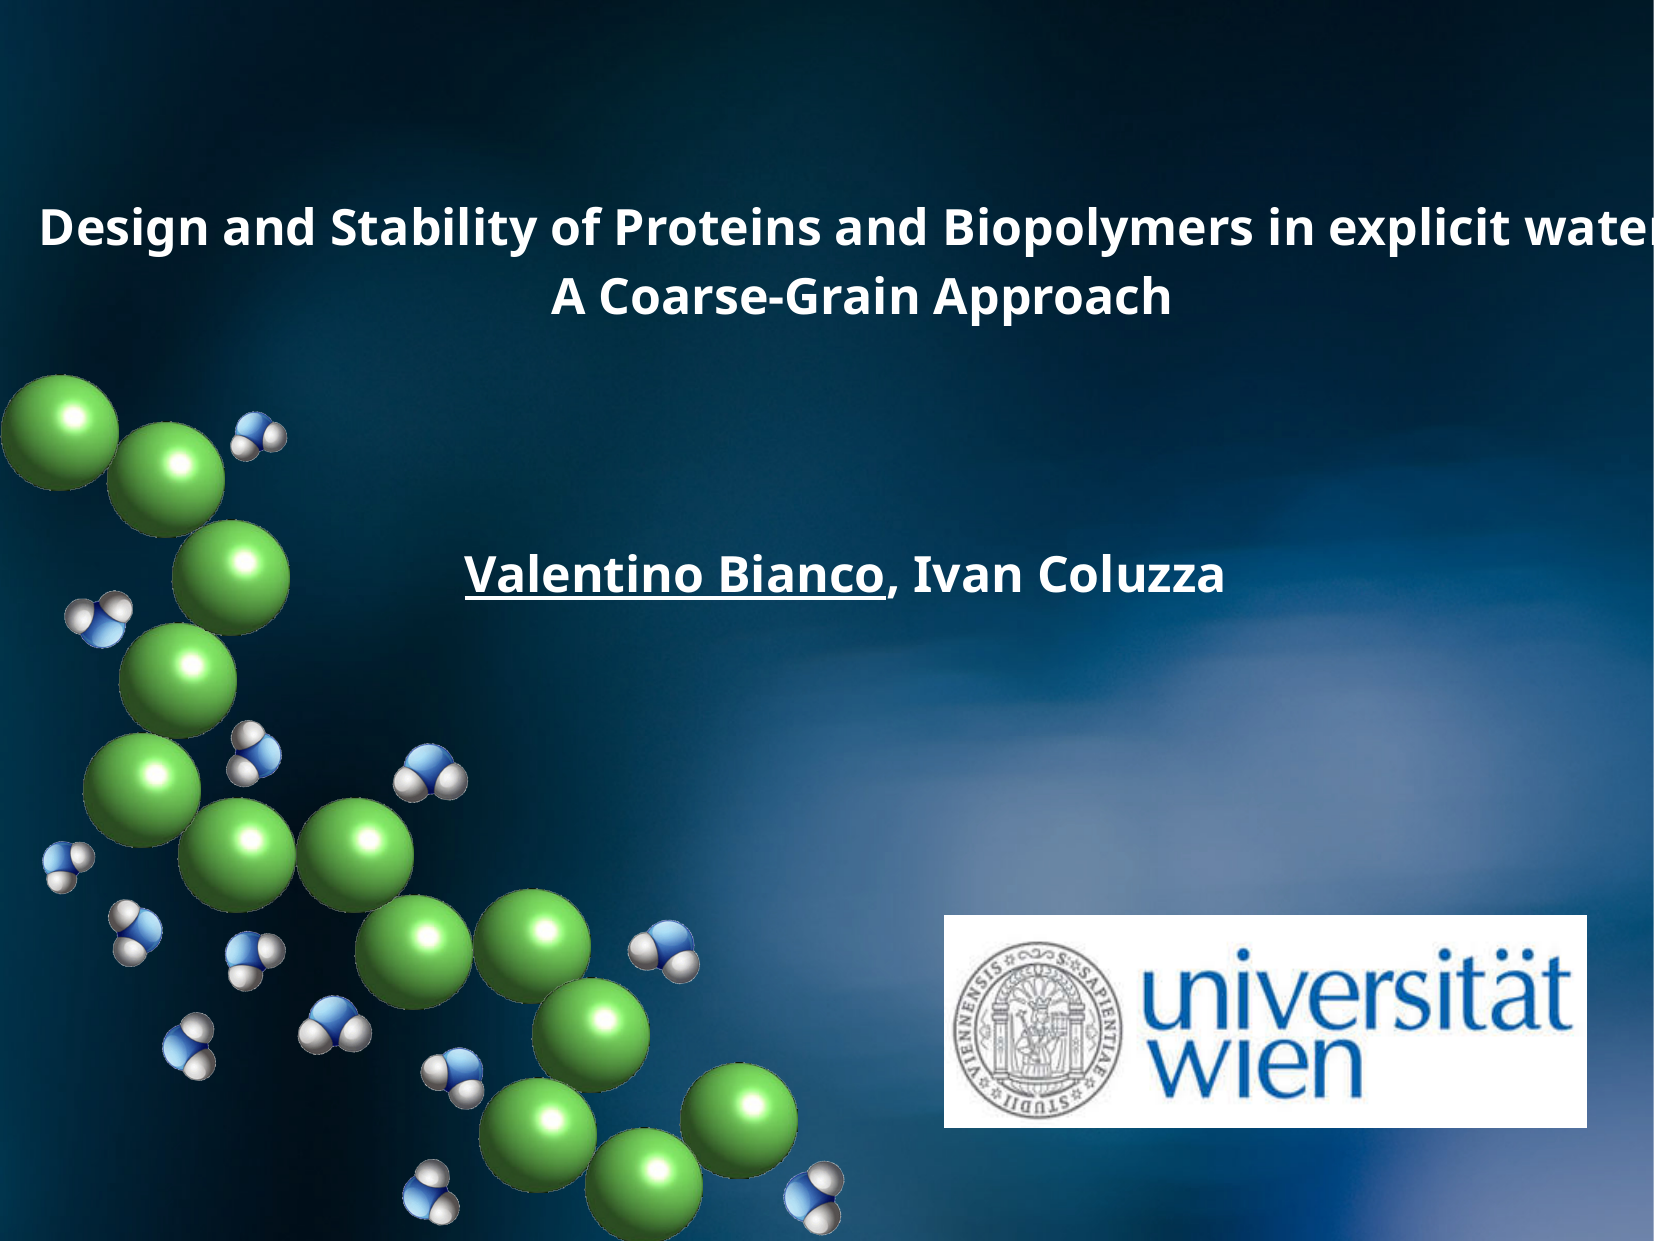

Design and Stability of Proteins and Biopolymers in explicit water:
A Coarse-Grain Approach
Valentino Bianco, Ivan Coluzza